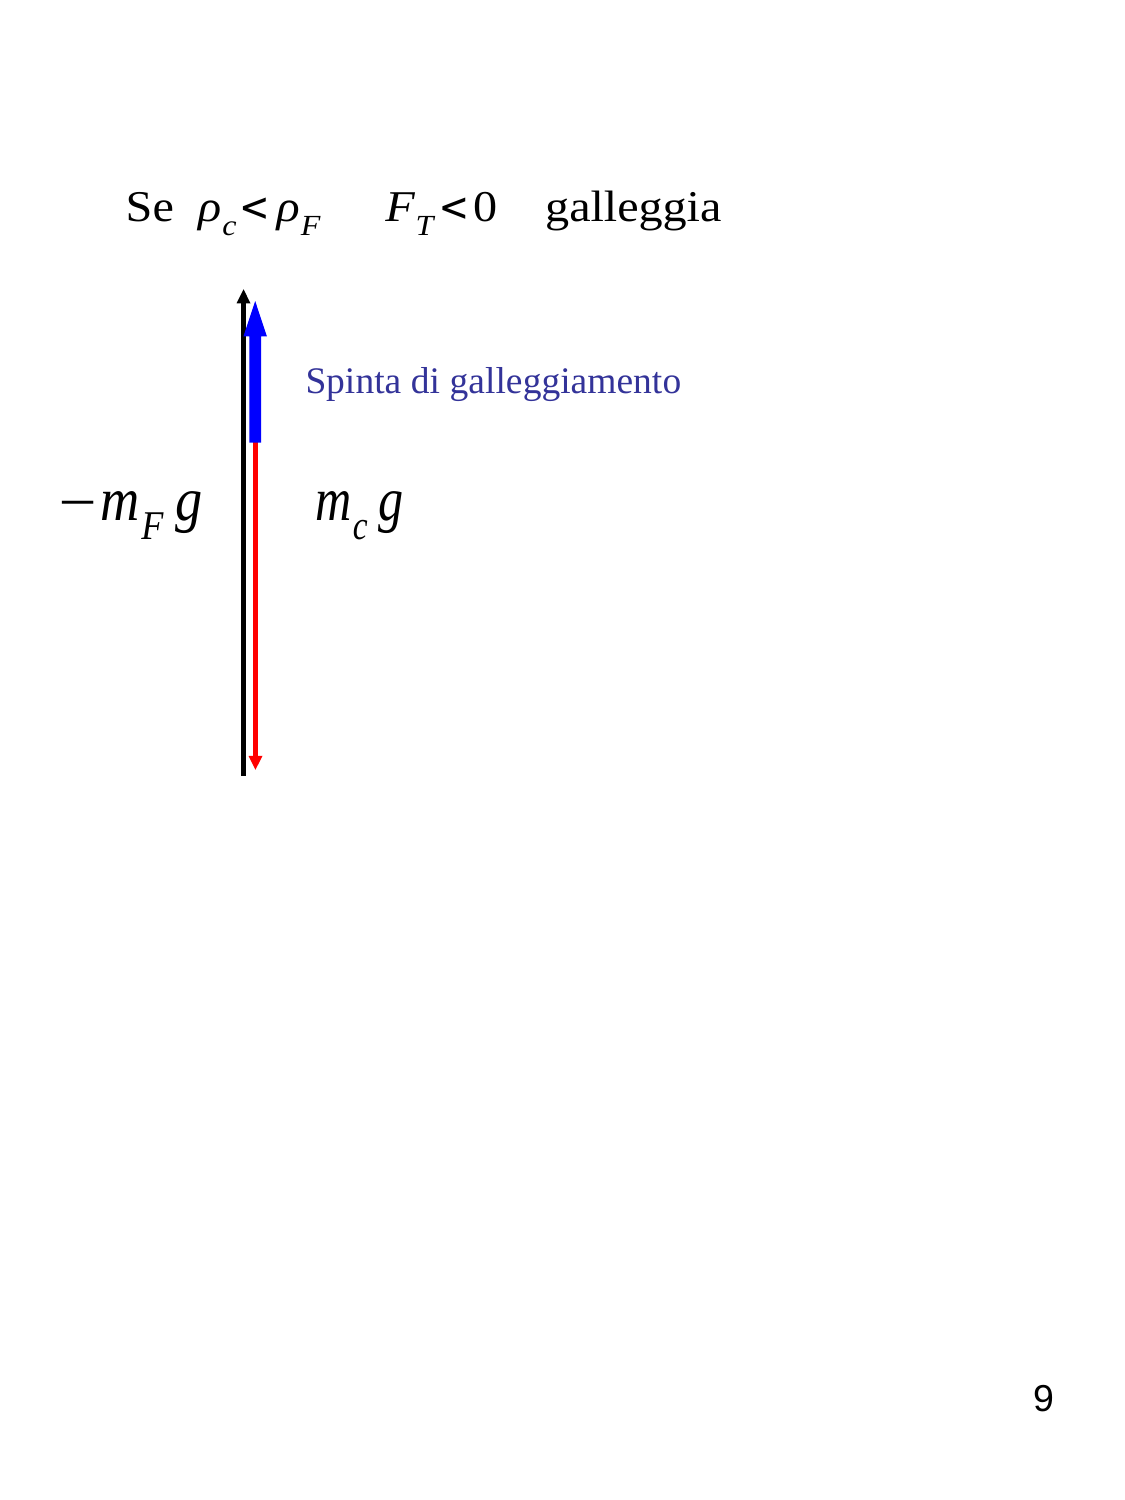

Spinta di galleggiamento
P6 Statica dei Fluidi
9